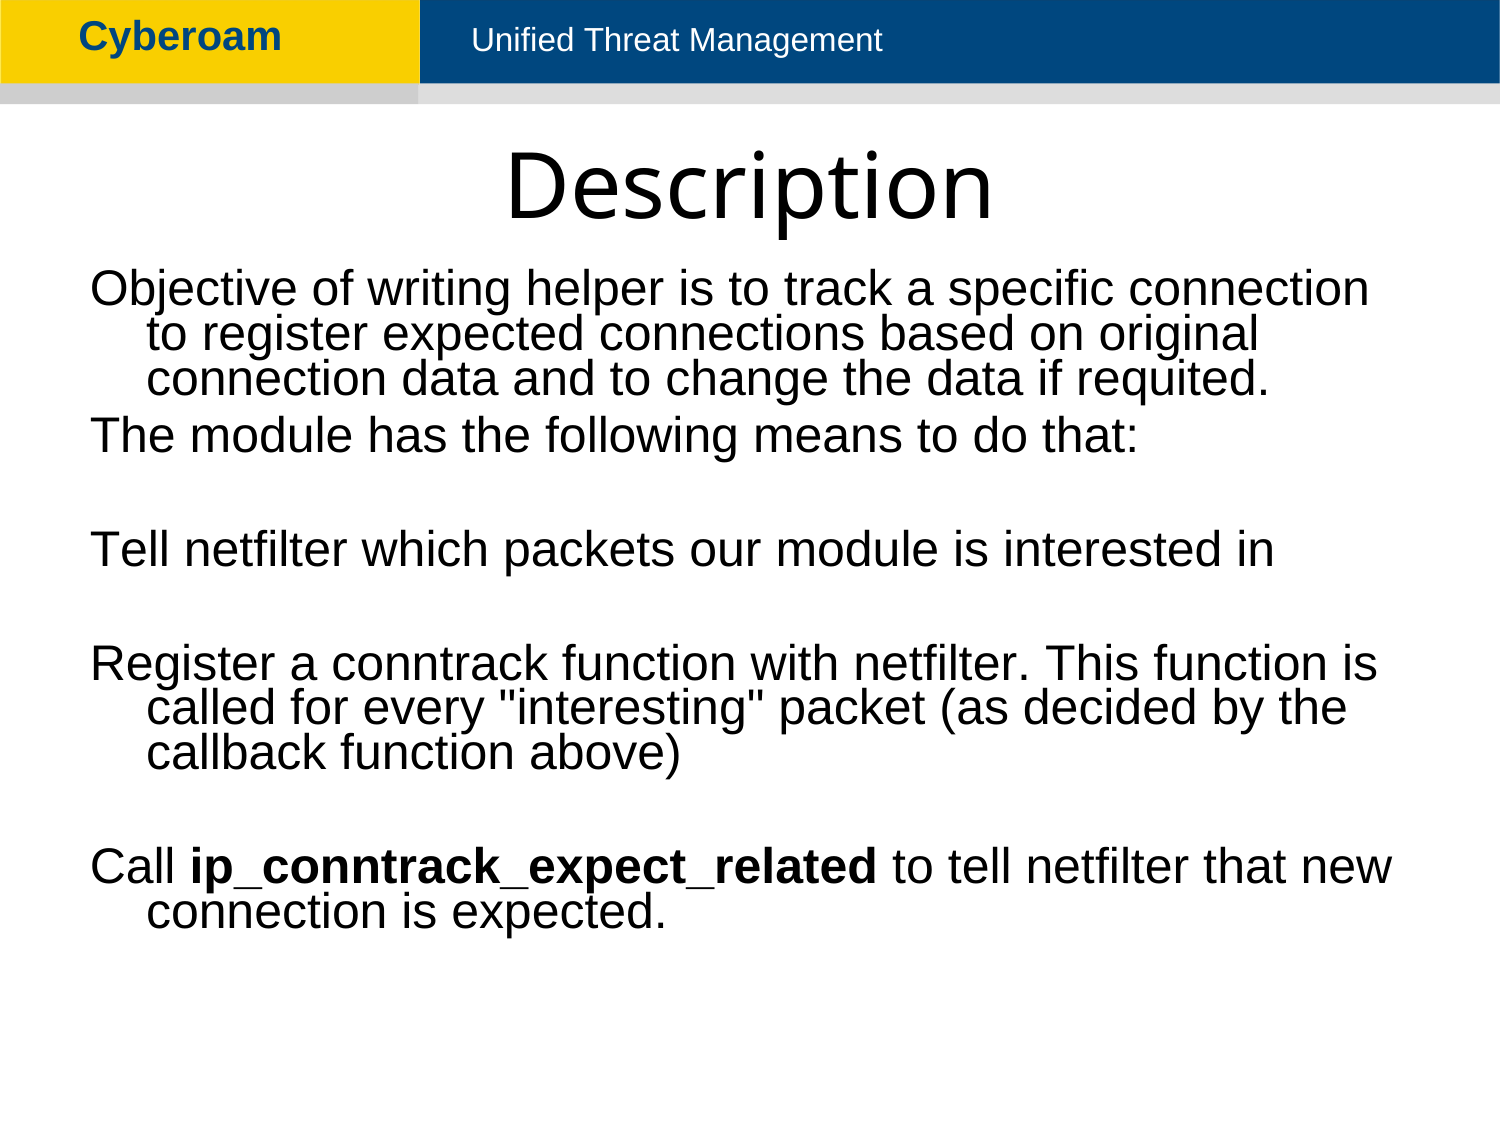

# Description
Objective of writing helper is to track a specific connection to register expected connections based on original connection data and to change the data if requited.
The module has the following means to do that:
Tell netfilter which packets our module is interested in
Register a conntrack function with netfilter. This function is called for every "interesting" packet (as decided by the callback function above)
Call ip_conntrack_expect_related to tell netfilter that new connection is expected.